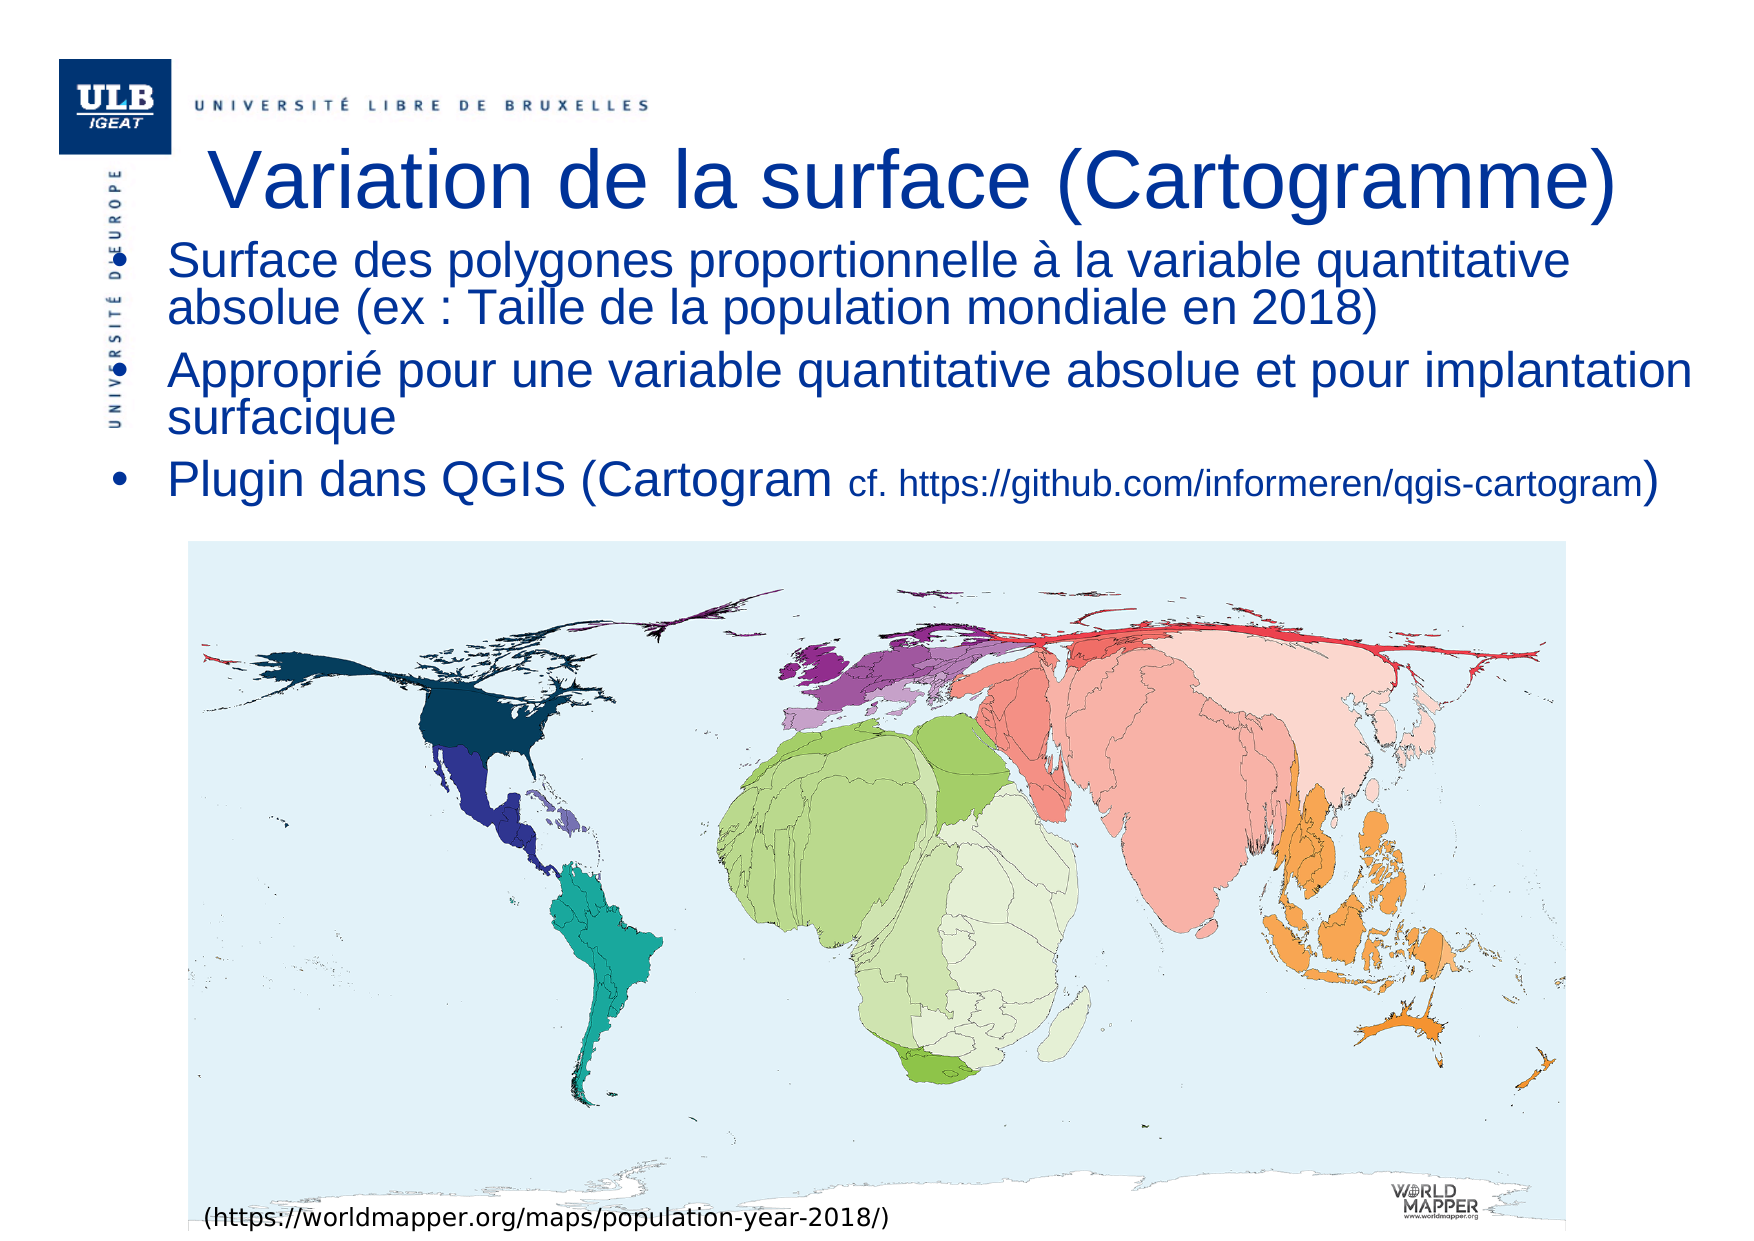

# Variation de la surface (Cartogramme)
Surface des polygones proportionnelle à la variable quantitative absolue (ex : Taille de la population mondiale en 2018)
Approprié pour une variable quantitative absolue et pour implantation surfacique
Plugin dans QGIS (Cartogram cf. https://github.com/informeren/qgis-cartogram)
GEOG-F-105 - Méthodologie de la géographie humaine I
51
(https://worldmapper.org/maps/population-year-2018/)